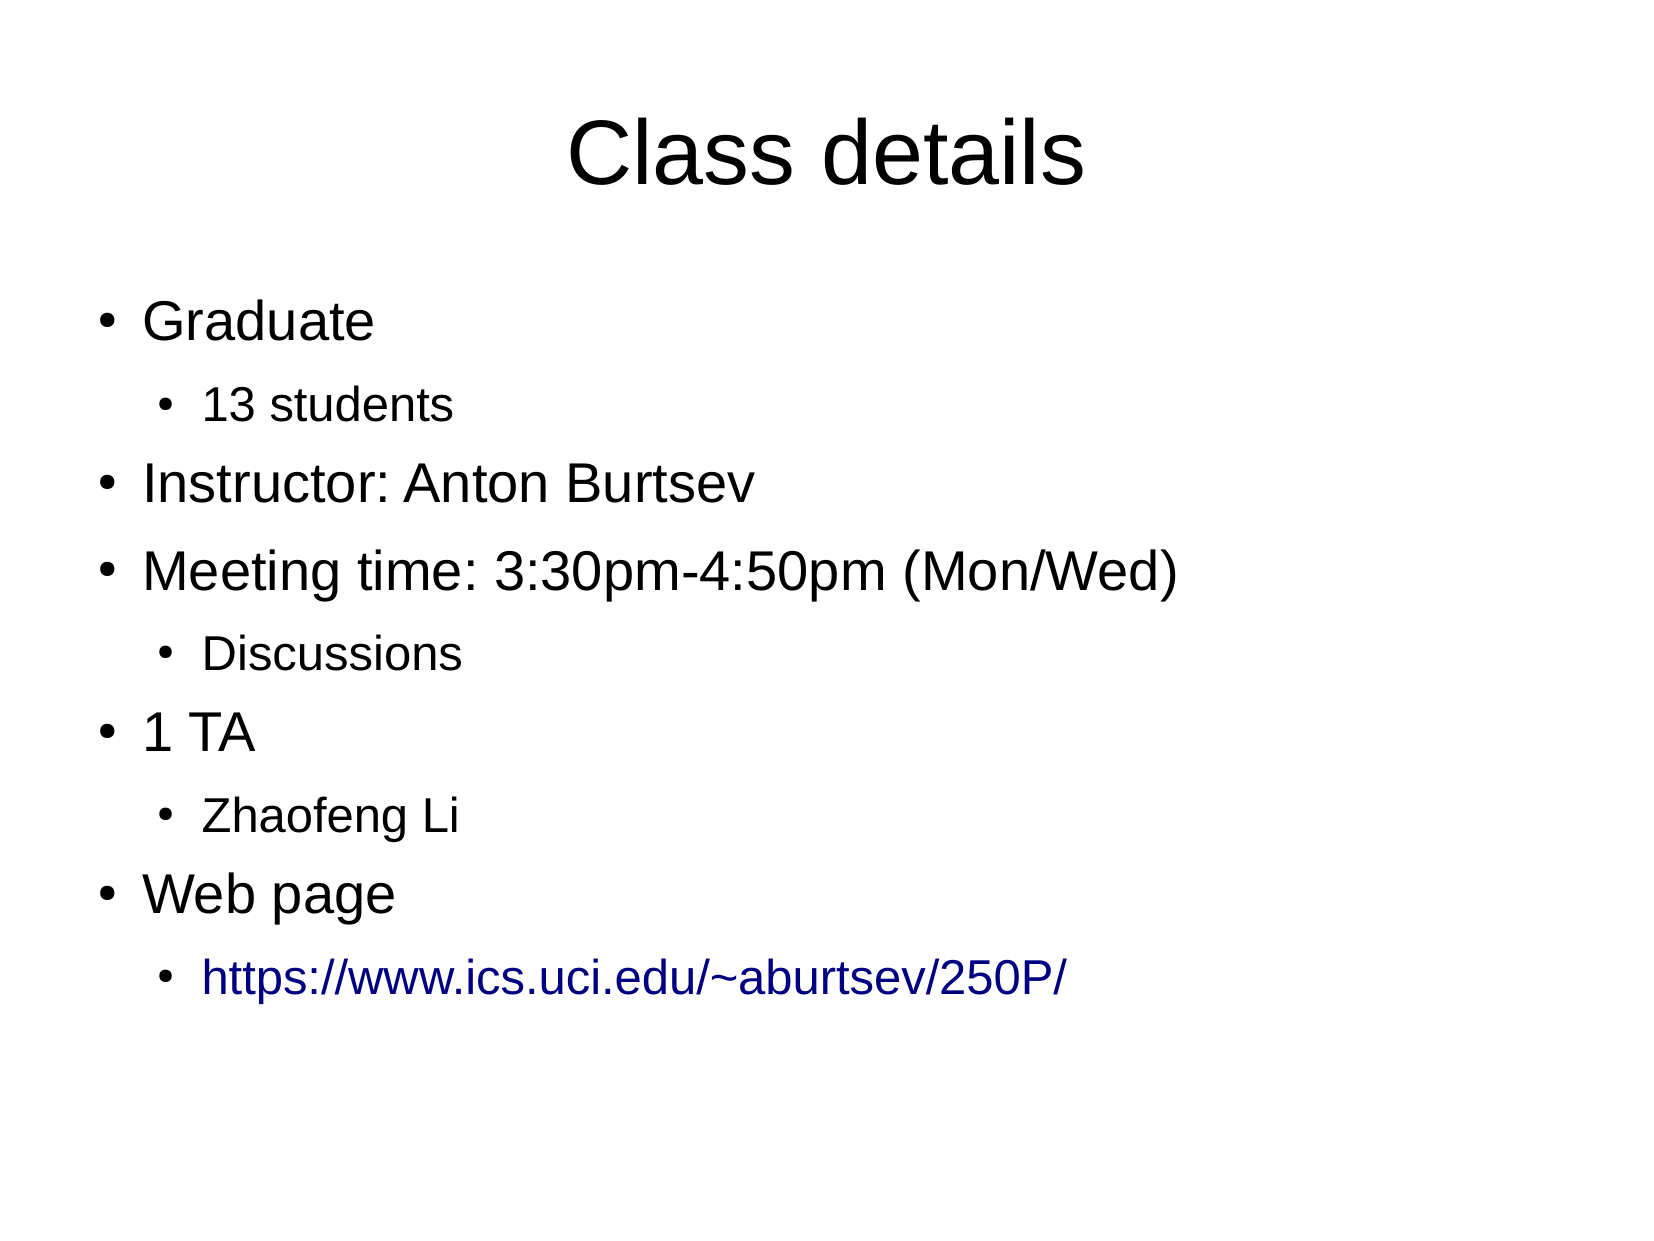

# Class details
Graduate
13 students
Instructor: Anton Burtsev
Meeting time: 3:30pm-4:50pm (Mon/Wed)
Discussions
1 TA
Zhaofeng Li
Web page
https://www.ics.uci.edu/~aburtsev/250P/